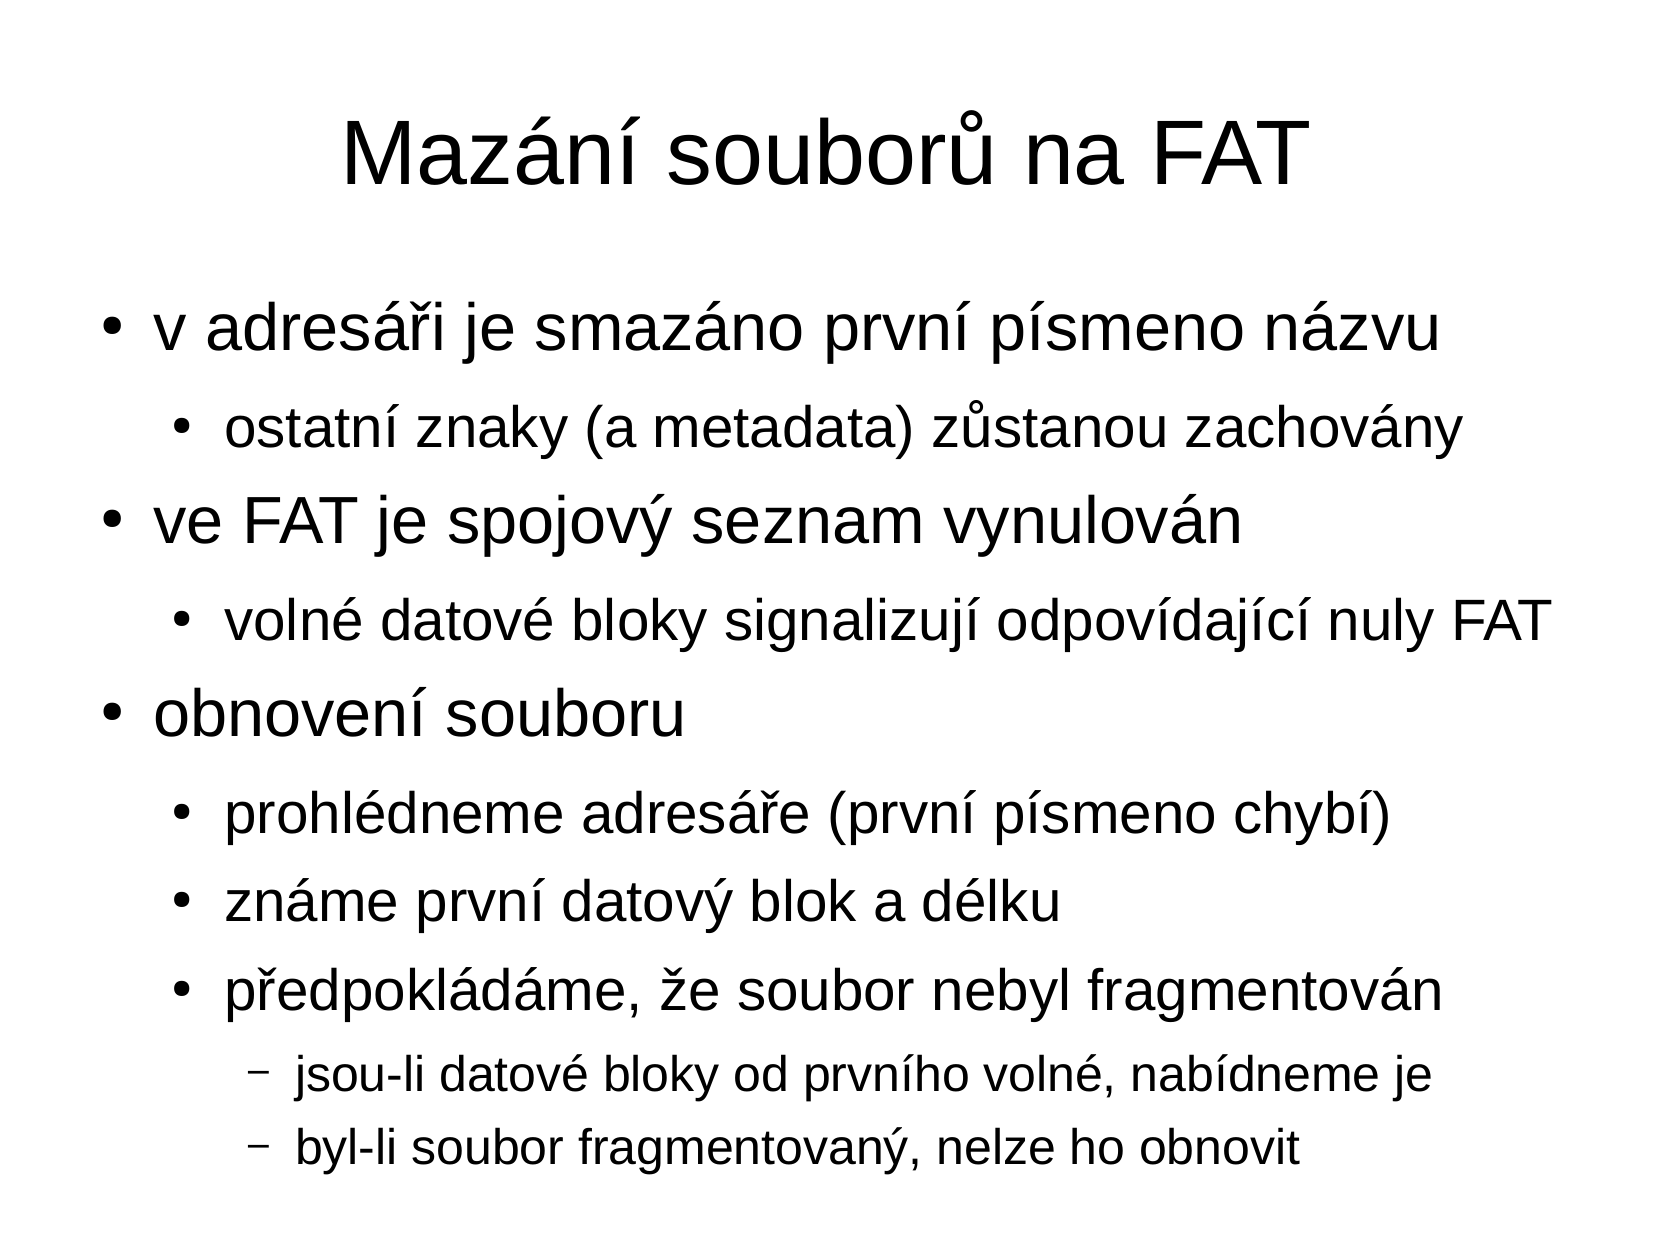

# Mazání souborů na FAT
v adresáři je smazáno první písmeno názvu
ostatní znaky (a metadata) zůstanou zachovány
ve FAT je spojový seznam vynulován
volné datové bloky signalizují odpovídající nuly FAT
obnovení souboru
prohlédneme adresáře (první písmeno chybí)
známe první datový blok a délku
předpokládáme, že soubor nebyl fragmentován
jsou-li datové bloky od prvního volné, nabídneme je
byl-li soubor fragmentovaný, nelze ho obnovit